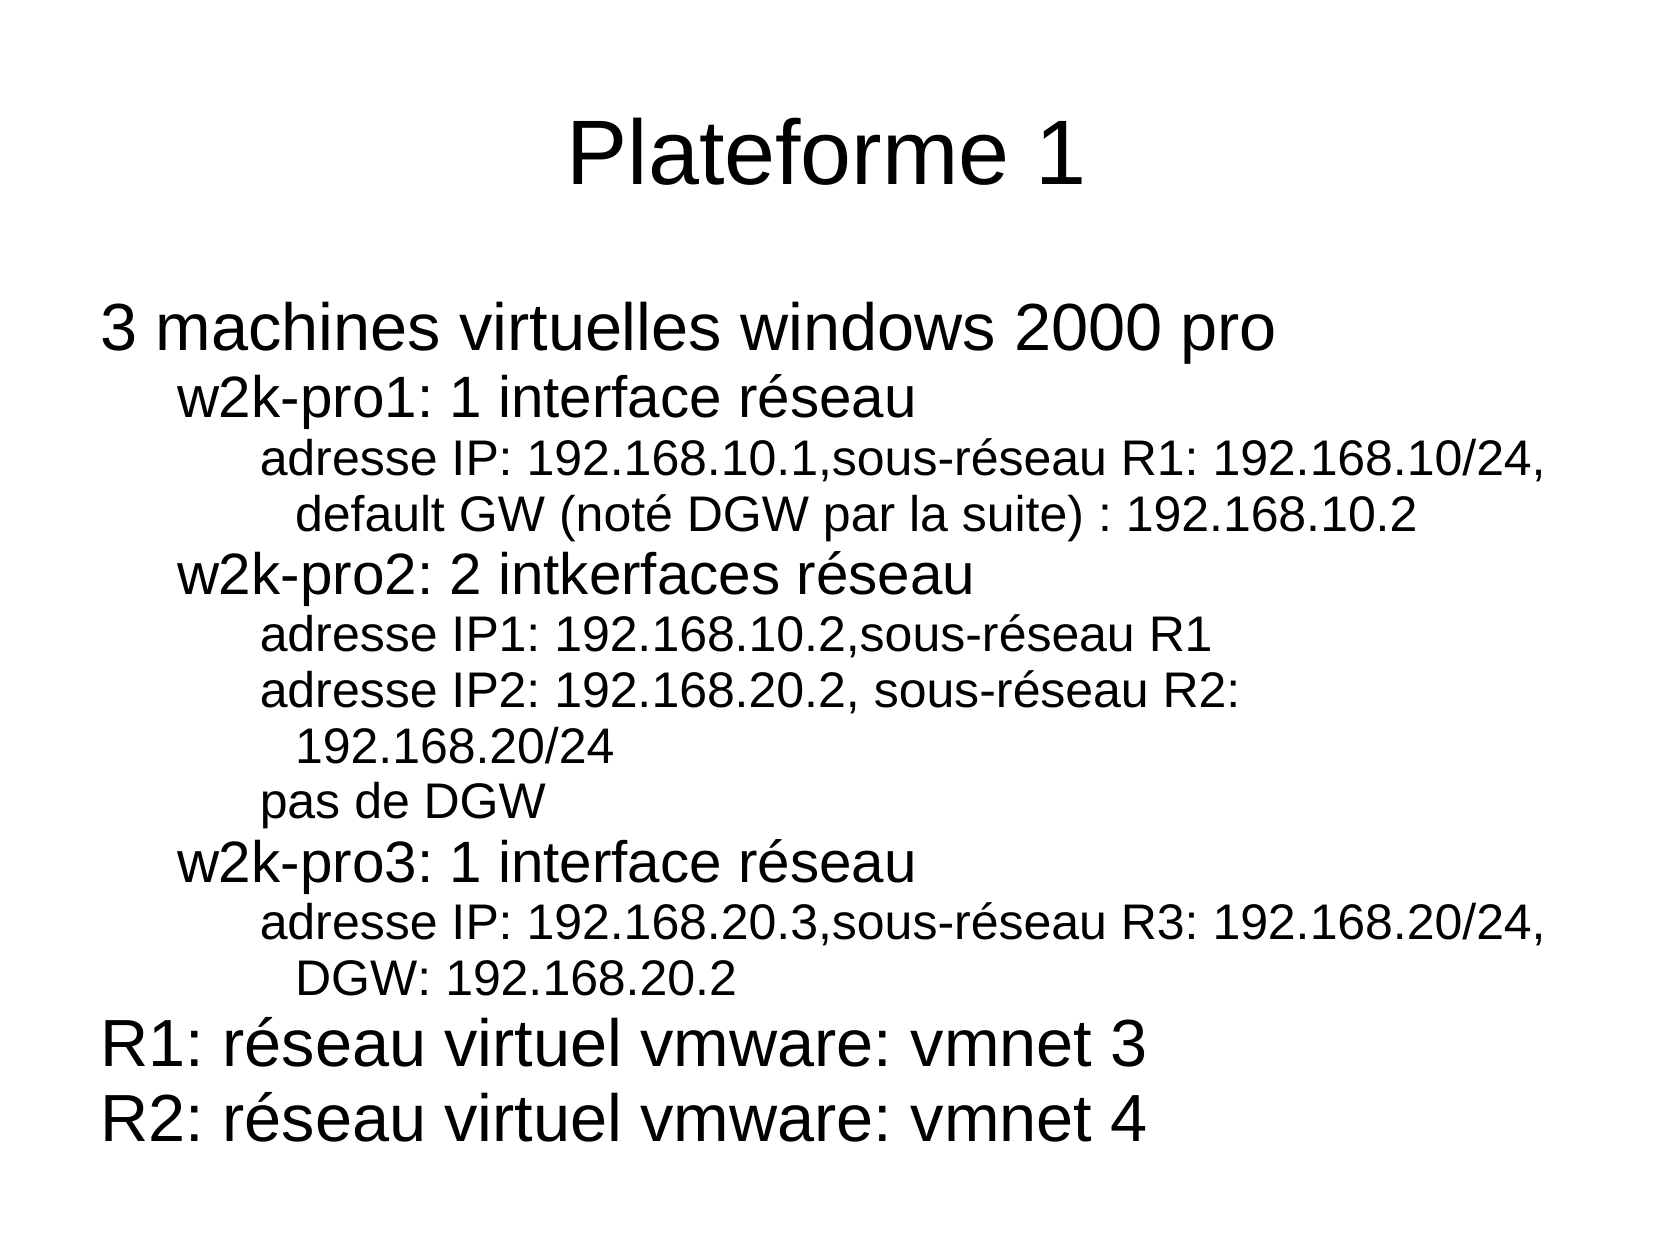

# Plateforme 1
3 machines virtuelles windows 2000 pro
w2k-pro1: 1 interface réseau
adresse IP: 192.168.10.1,sous-réseau R1: 192.168.10/24, default GW (noté DGW par la suite) : 192.168.10.2
w2k-pro2: 2 intkerfaces réseau
adresse IP1: 192.168.10.2,sous-réseau R1
adresse IP2: 192.168.20.2, sous-réseau R2: 192.168.20/24
pas de DGW
w2k-pro3: 1 interface réseau
adresse IP: 192.168.20.3,sous-réseau R3: 192.168.20/24, DGW: 192.168.20.2
R1: réseau virtuel vmware: vmnet 3
R2: réseau virtuel vmware: vmnet 4